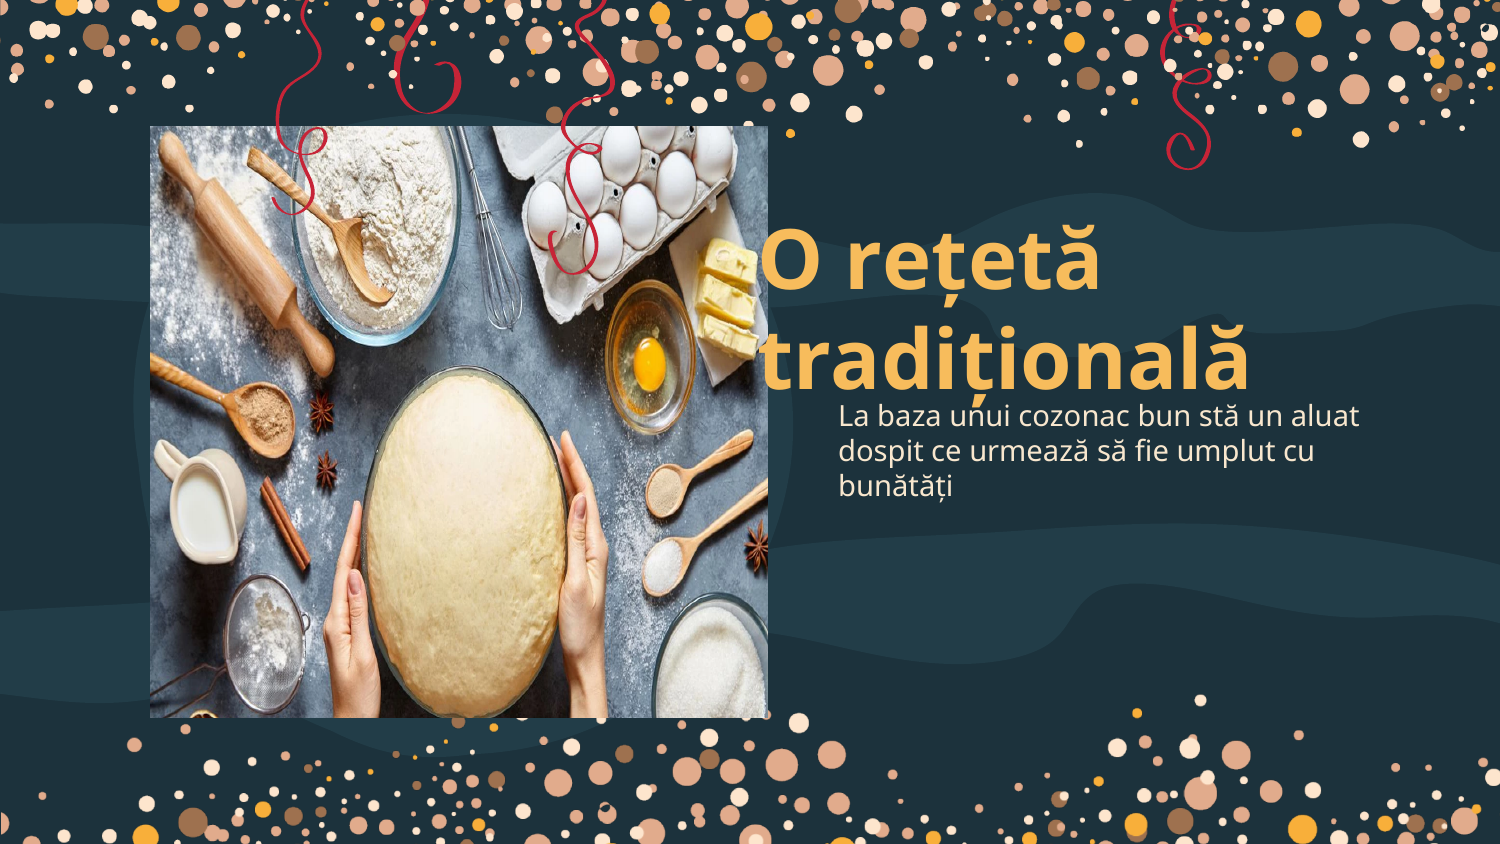

# O rețetă tradițională
La baza unui cozonac bun stă un aluat dospit ce urmează să fie umplut cu bunătăți